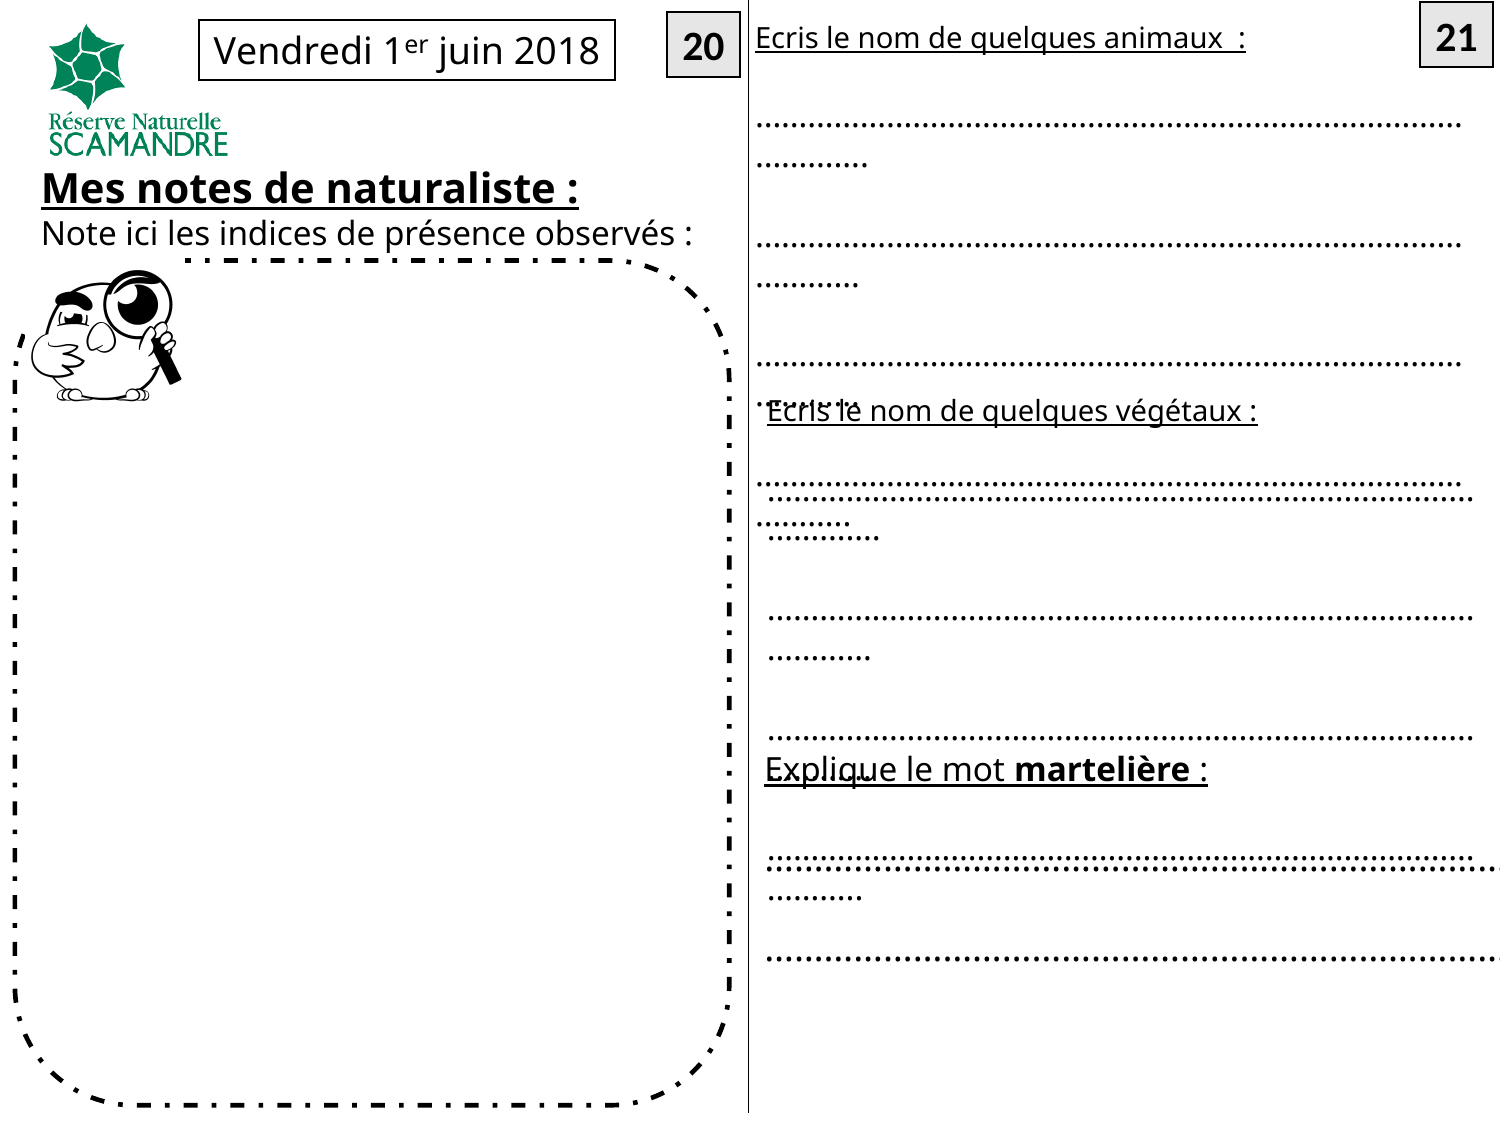

21
20
Ecris le nom de quelques animaux :
………………………………………………………………………………….
…………………………………………………………………………………
…………………………………………………………………………………
………………………………………………………………………………..
Vendredi 1er juin 2018
Mes notes de naturaliste :
Note ici les indices de présence observés :
Ecris le nom de quelques végétaux :
………………………………………………………………………………….
…………………………………………………………………………………
…………………………………………………………………………………
………………………………………………………………………………..
Explique le mot martelière :
…………………………………………………………………………
…………………………………………………………………